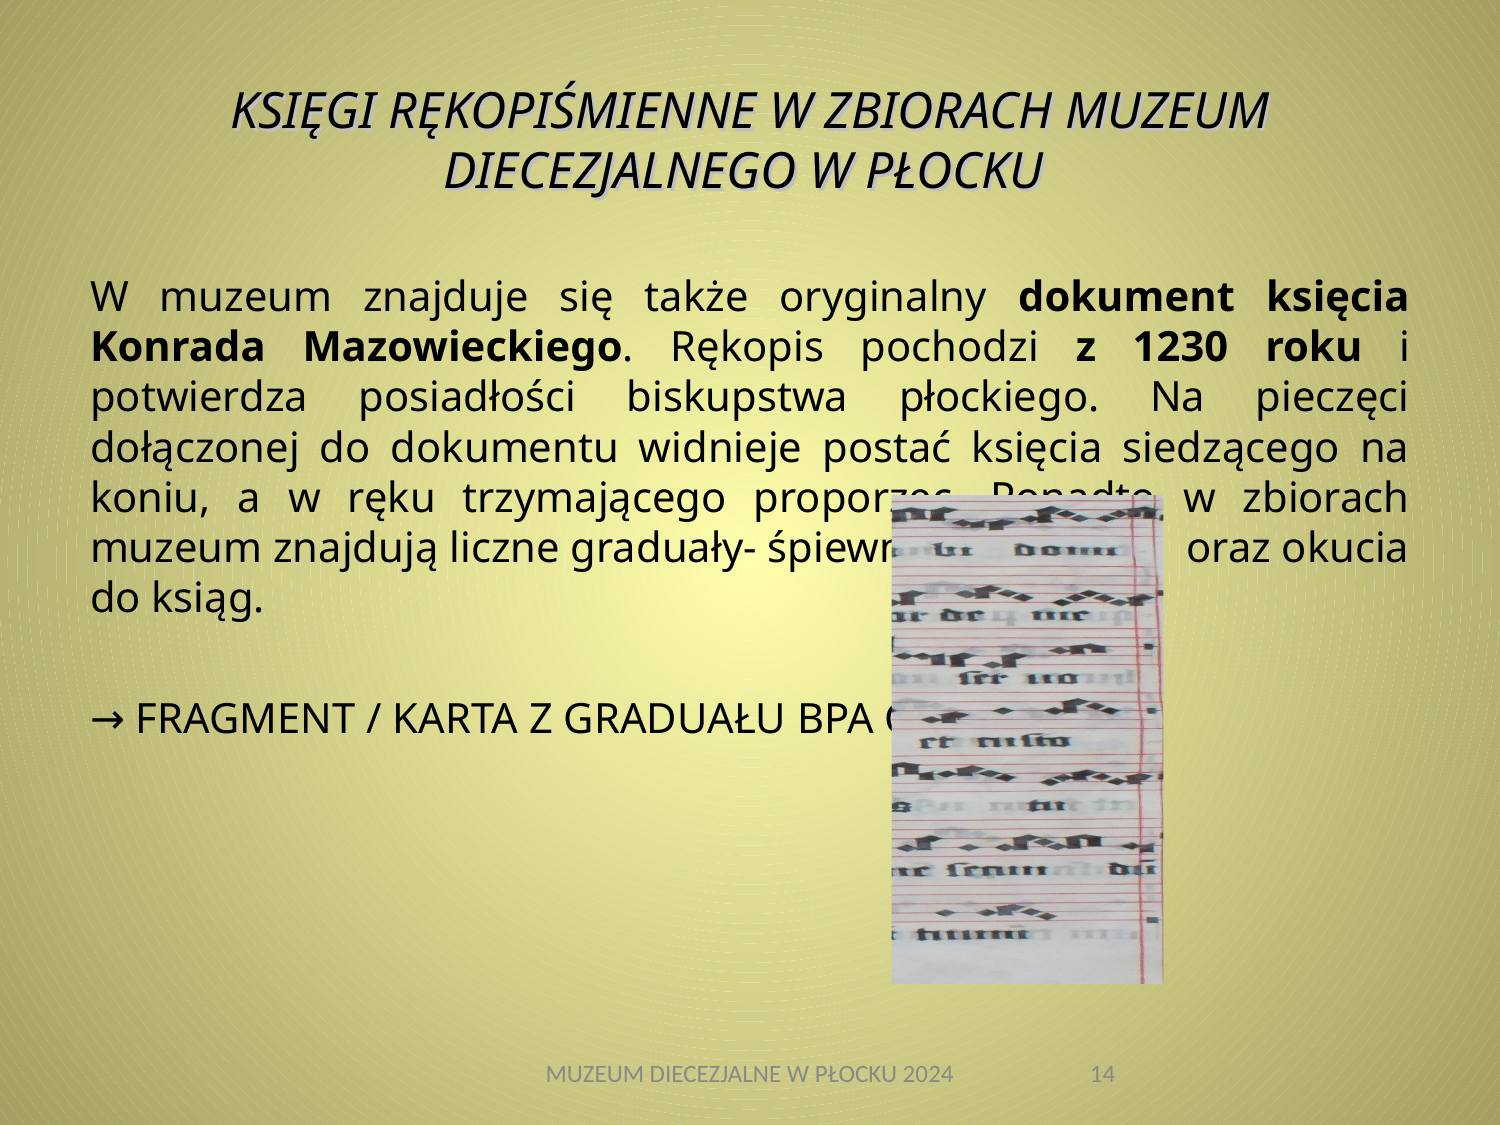

# KSIĘGI RĘKOPIŚMIENNE W ZBIORACH MUZEUM DIECEZJALNEGO W PŁOCKU
W muzeum znajduje się także oryginalny dokument księcia Konrada Mazowieckiego. Rękopis pochodzi z 1230 roku i potwierdza posiadłości biskupstwa płockiego. Na pieczęci dołączonej do dokumentu widnieje postać księcia siedzącego na koniu, a w ręku trzymającego proporzec. Ponadto w zbiorach muzeum znajdują liczne graduały- śpiewniki liturgiczne oraz okucia do ksiąg.
→ FRAGMENT / KARTA Z GRADUAŁU BPA CIOŁKA
MUZEUM DIECEZJALNE W PŁOCKU 2024